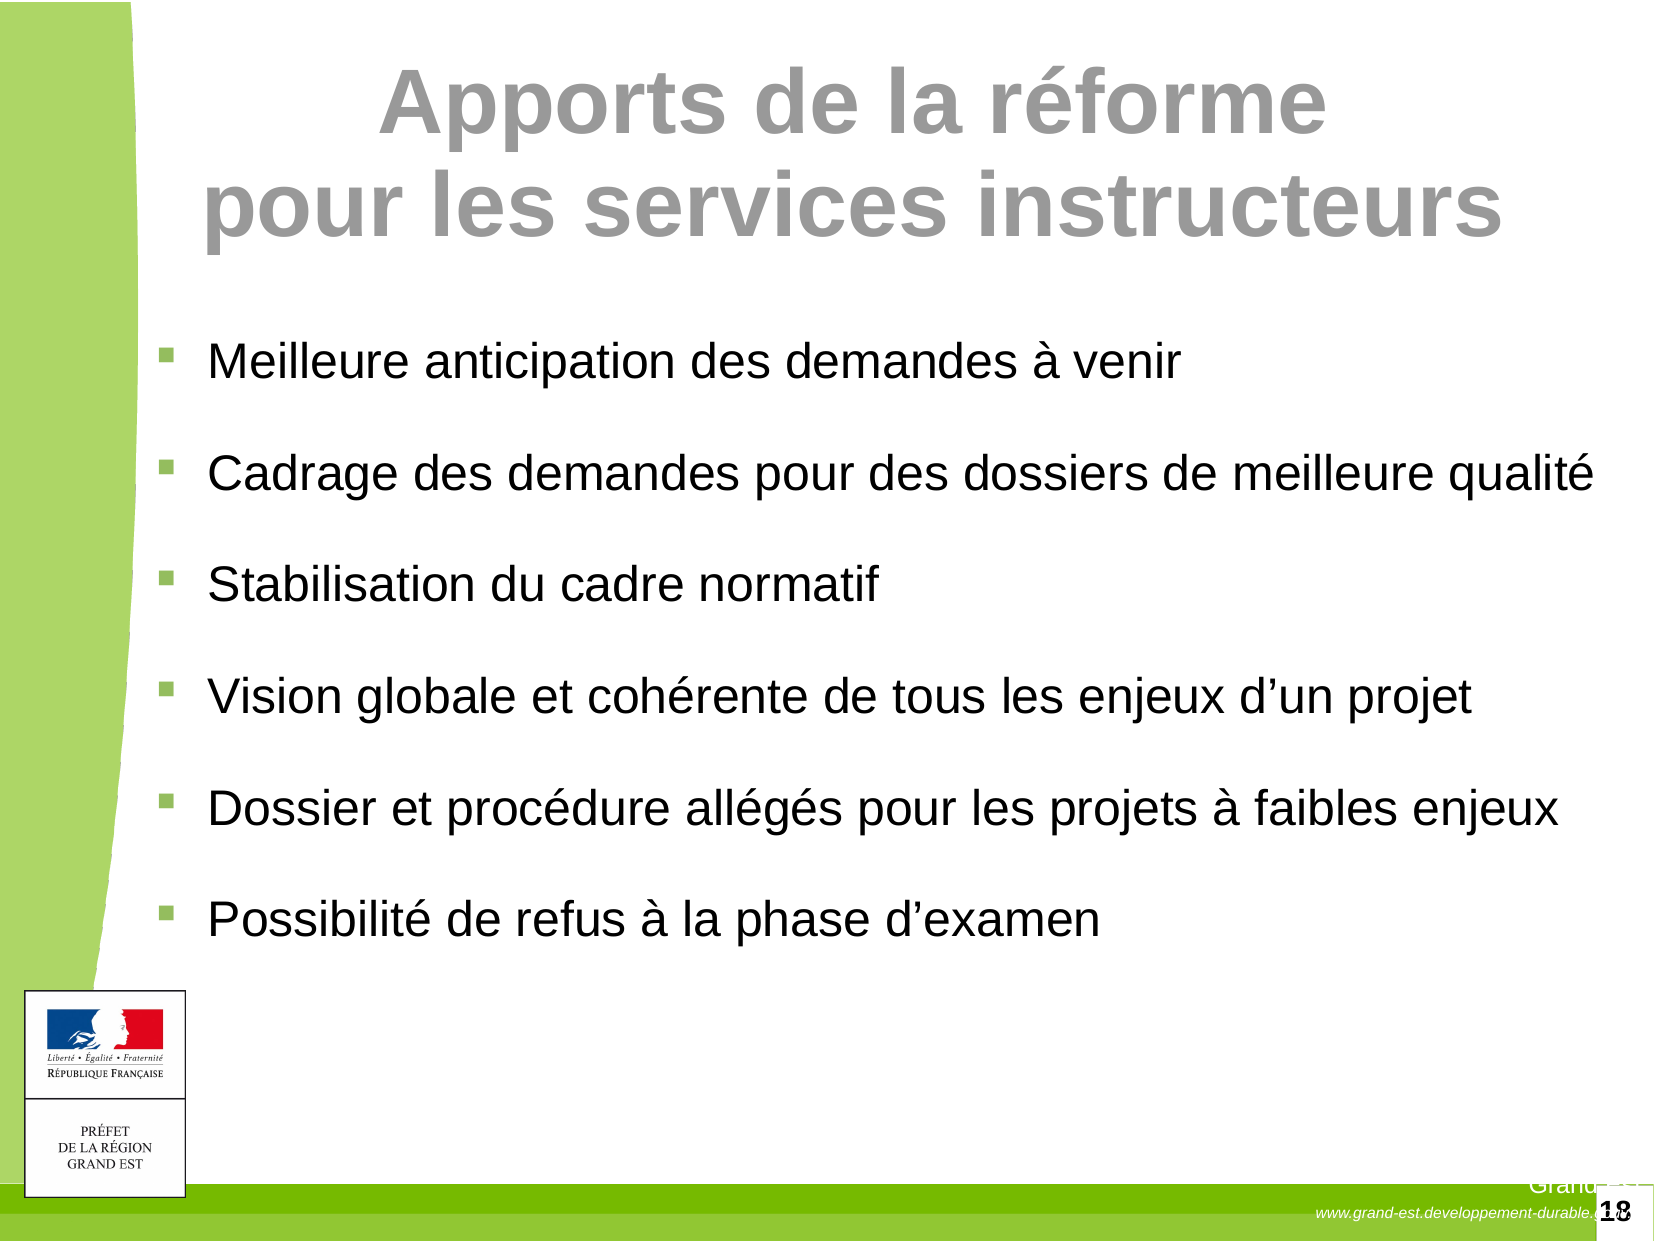

# Apports de la réforme pour les services instructeurs
Meilleure anticipation des demandes à venir
Cadrage des demandes pour des dossiers de meilleure qualité
Stabilisation du cadre normatif
Vision globale et cohérente de tous les enjeux d’un projet
Dossier et procédure allégés pour les projets à faibles enjeux
Possibilité de refus à la phase d’examen
18